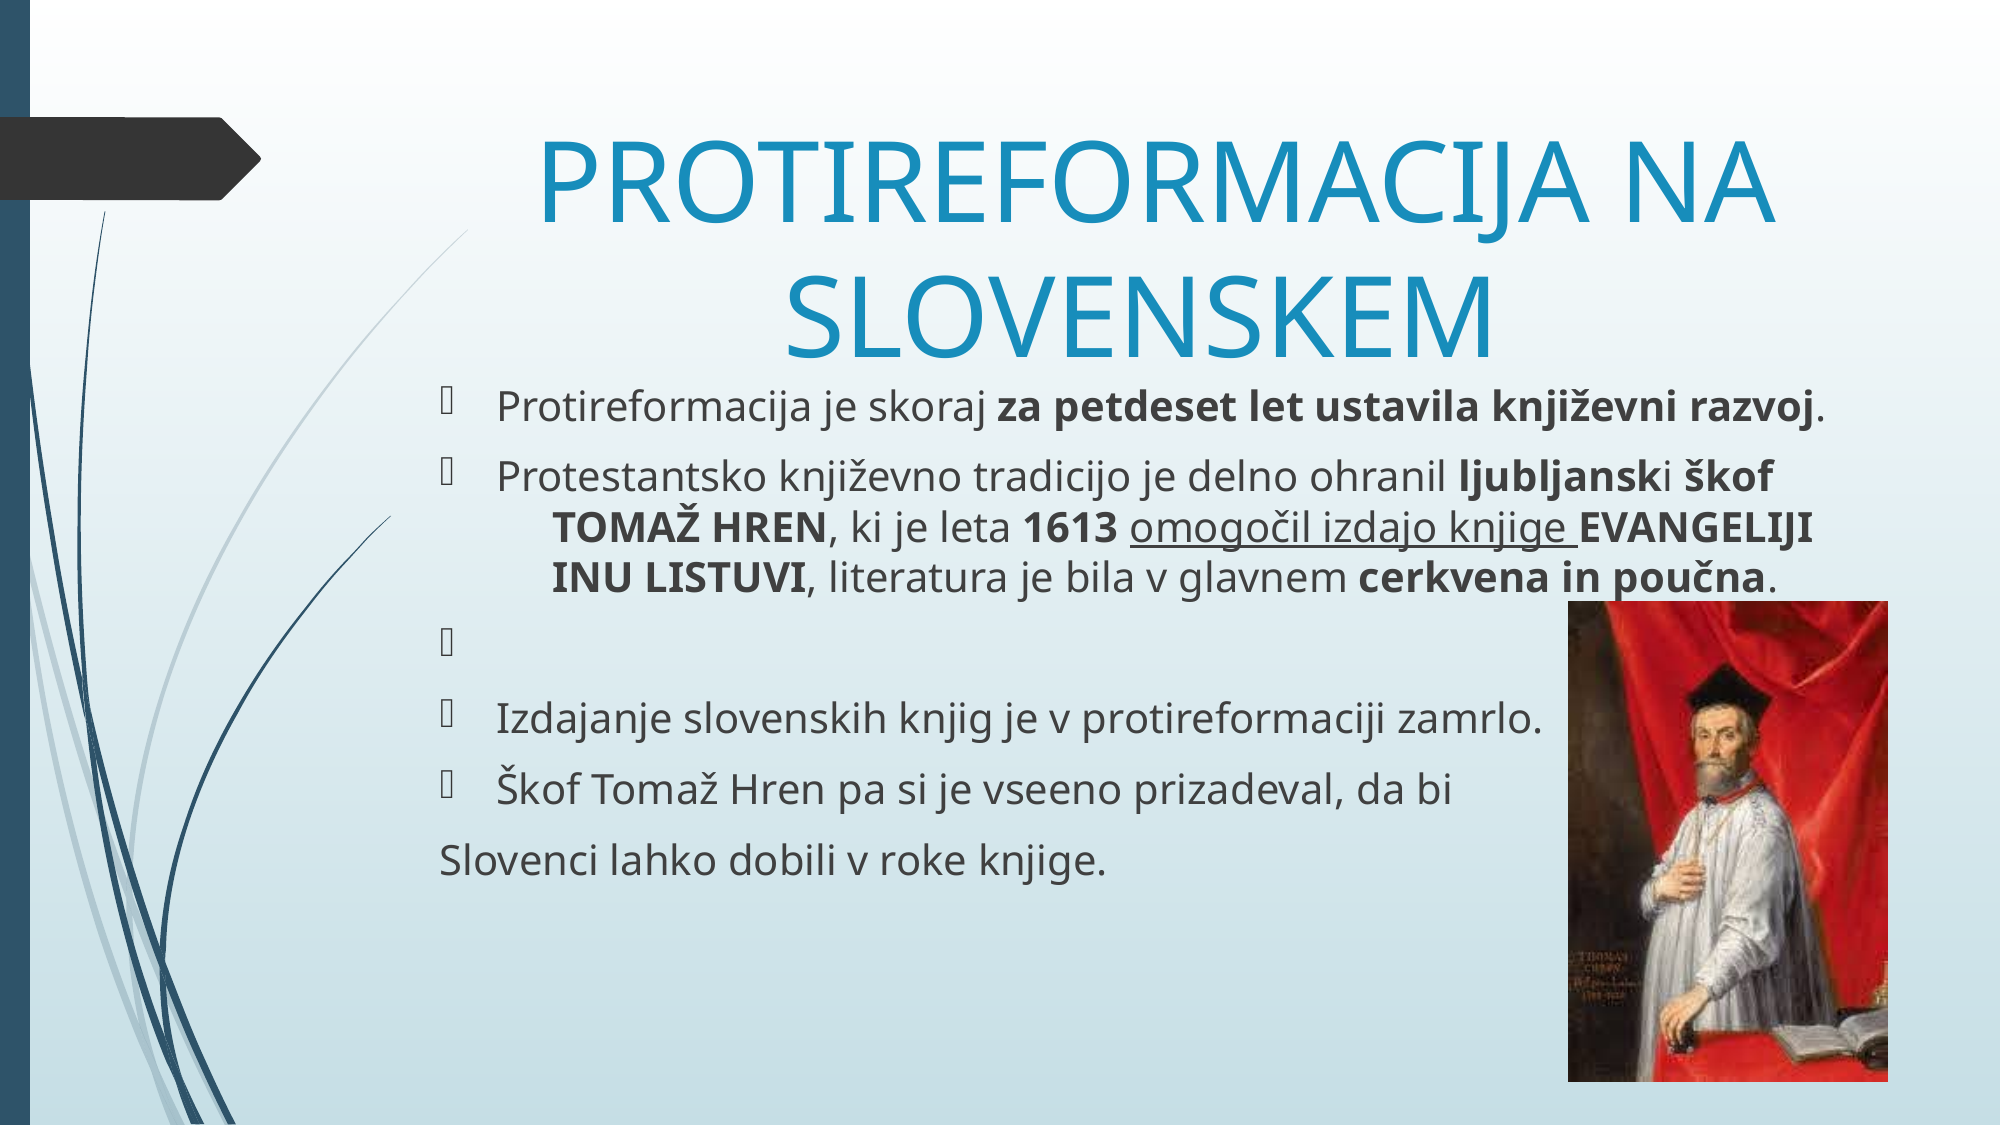

# PROTIREFORMACIJA NA SLOVENSKEM
Protireformacija je skoraj za petdeset let ustavila književni razvoj.
Protestantsko književno tradicijo je delno ohranil ljubljanski škof TOMAŽ HREN, ki je leta 1613 omogočil izdajo knjige EVANGELIJI INU LISTUVI, literatura je bila v glavnem cerkvena in poučna.
Izdajanje slovenskih knjig je v protireformaciji zamrlo.
Škof Tomaž Hren pa si je vseeno prizadeval, da bi
Slovenci lahko dobili v roke knjige.